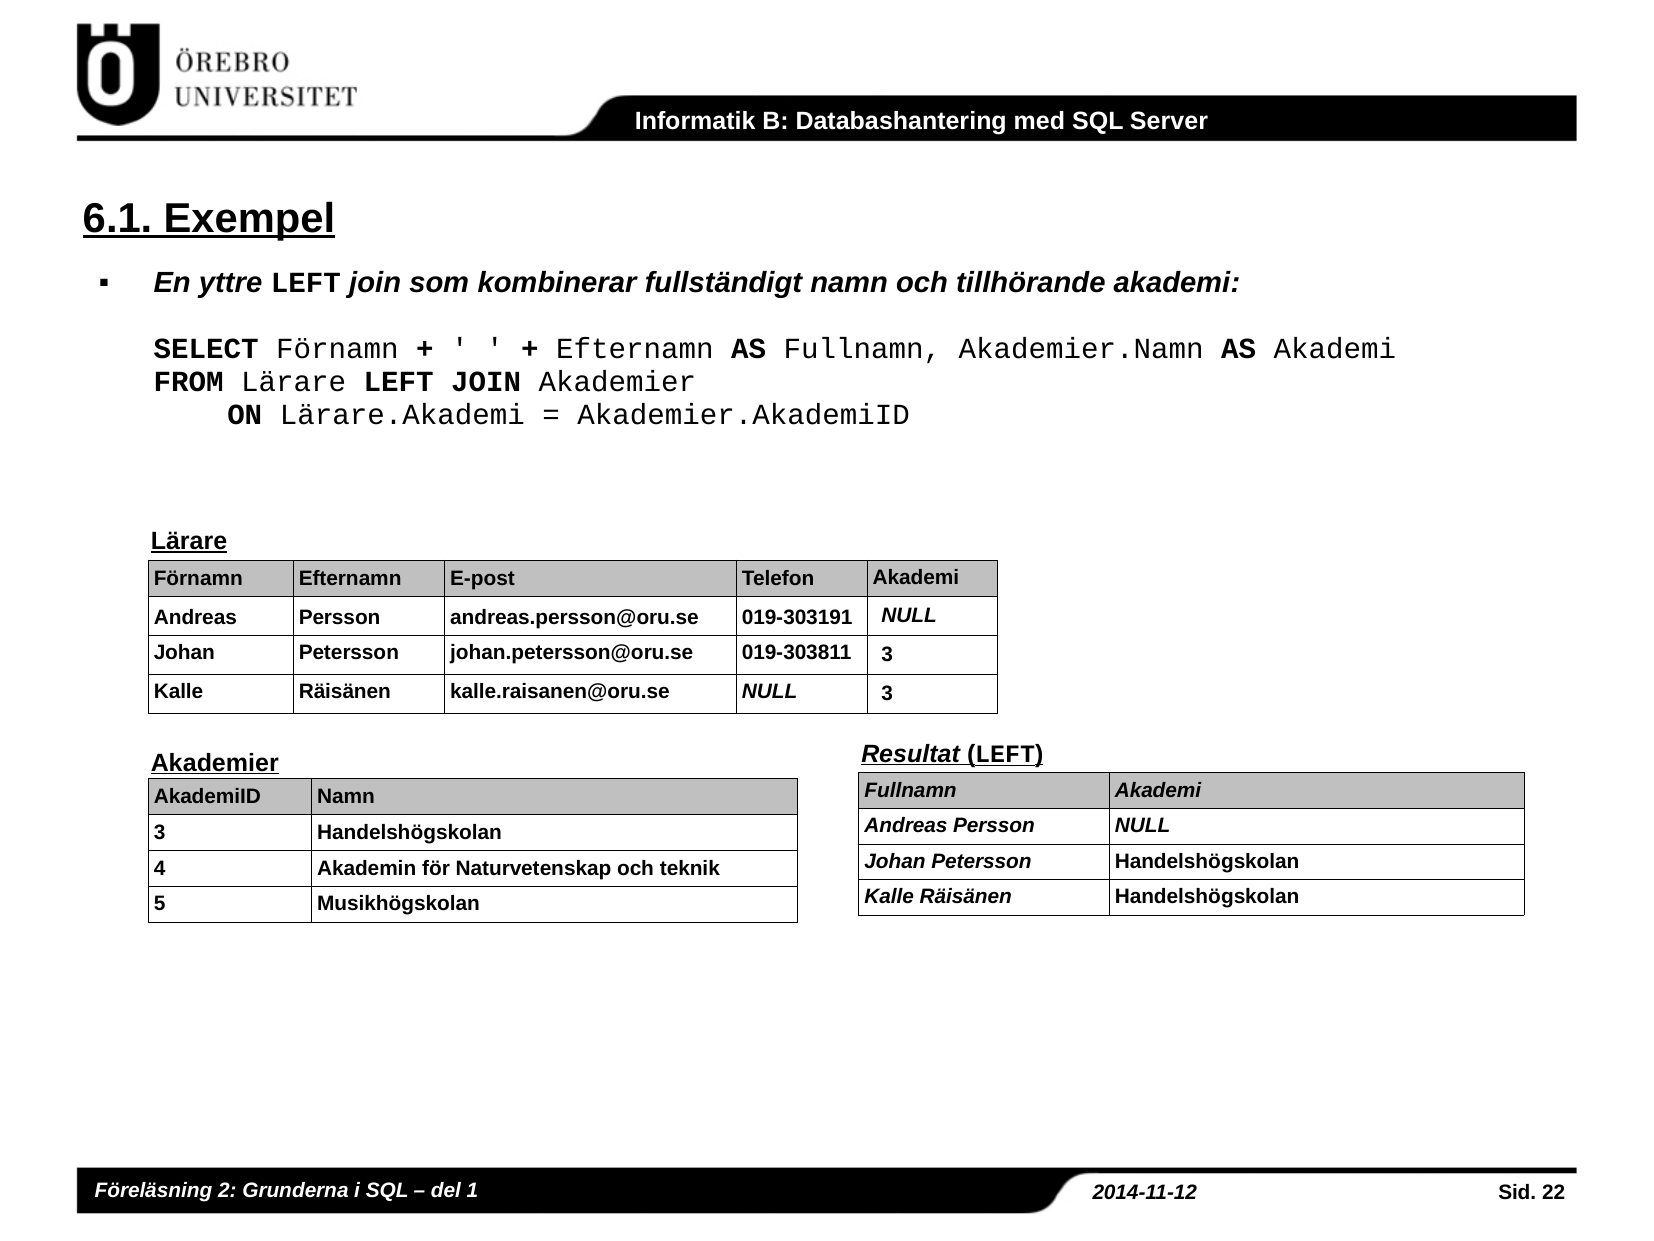

# 6.1. Exempel
En yttre LEFT join som kombinerar fullständigt namn och tillhörande akademi:
SELECT Förnamn + ' ' + Efternamn AS Fullnamn, Akademier.Namn AS Akademi
FROM Lärare LEFT JOIN Akademier
	ON Lärare.Akademi = Akademier.AkademiID
Lärare
| Förnamn | Efternamn | E-post | Telefon | Akademi |
| --- | --- | --- | --- | --- |
| Andreas | Persson | andreas.persson@oru.se | 019-303191 | NULL |
| Johan | Petersson | johan.petersson@oru.se | 019-303811 | 3 |
| Kalle | Räisänen | kalle.raisanen@oru.se | NULL | 3 |
Resultat (LEFT)
| Fullnamn | Akademi |
| --- | --- |
| Andreas Persson | NULL |
| Johan Petersson | Handelshögskolan |
| Kalle Räisänen | Handelshögskolan |
Akademier
| AkademiID | Namn |
| --- | --- |
| 3 | Handelshögskolan |
| 4 | Akademin för Naturvetenskap och teknik |
| 5 | Musikhögskolan |
Föreläsning 2: Grunderna i SQL – del 1
2014-11-12
22